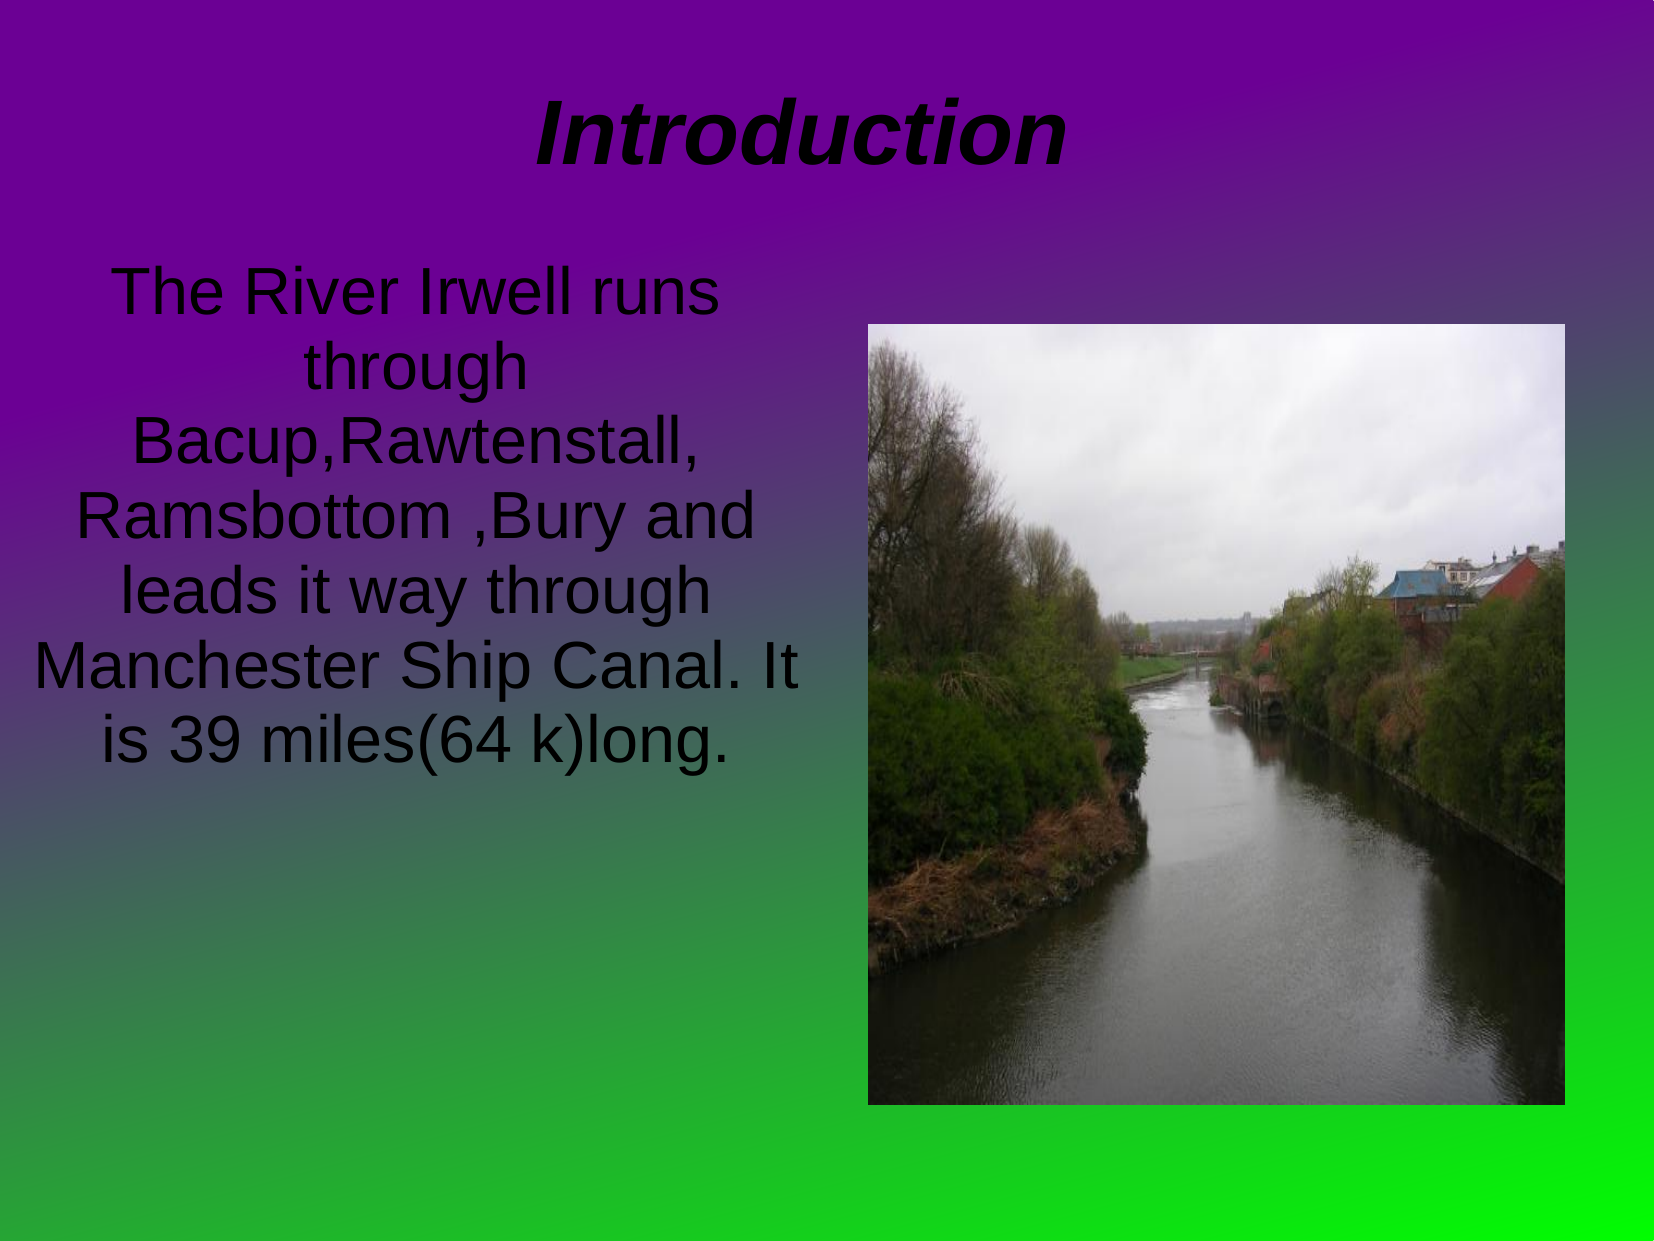

# Introduction
The River Irwell runs through Bacup,Rawtenstall, Ramsbottom ,Bury and leads it way through Manchester Ship Canal. It
is 39 miles(64 k)long.